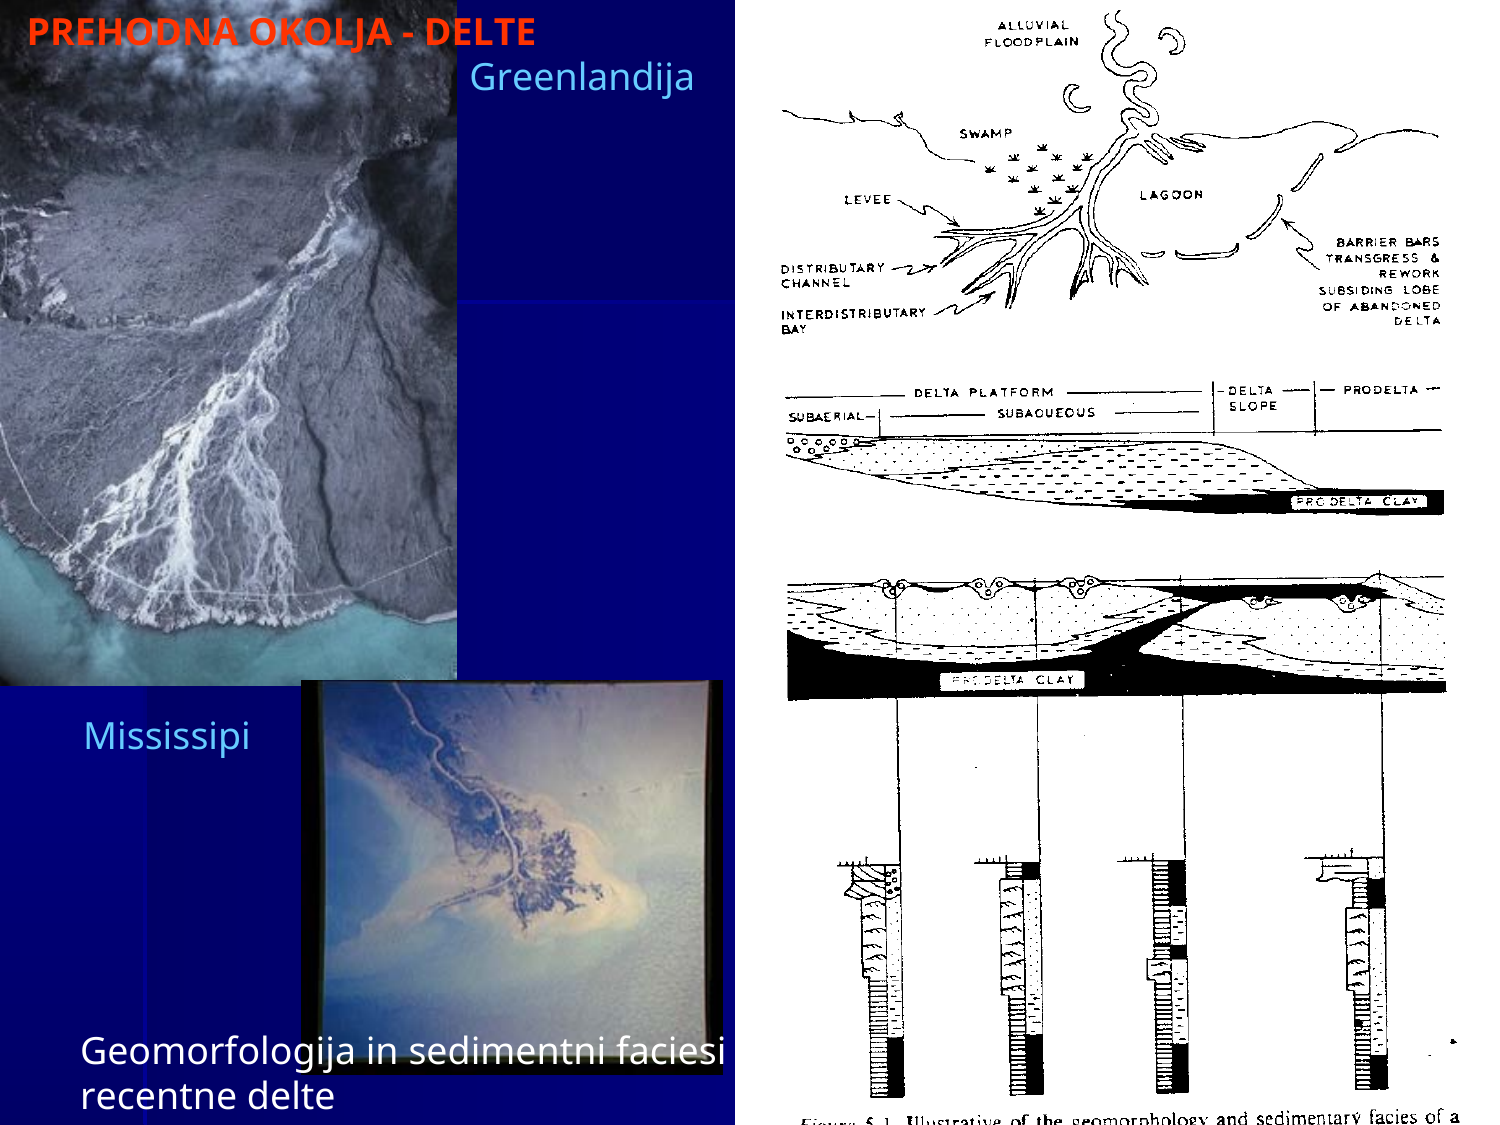

PREHODNA OKOLJA - DELTE
Greenlandija
Mississipi
Geomorfologija in sedimentni faciesi
recentne delte